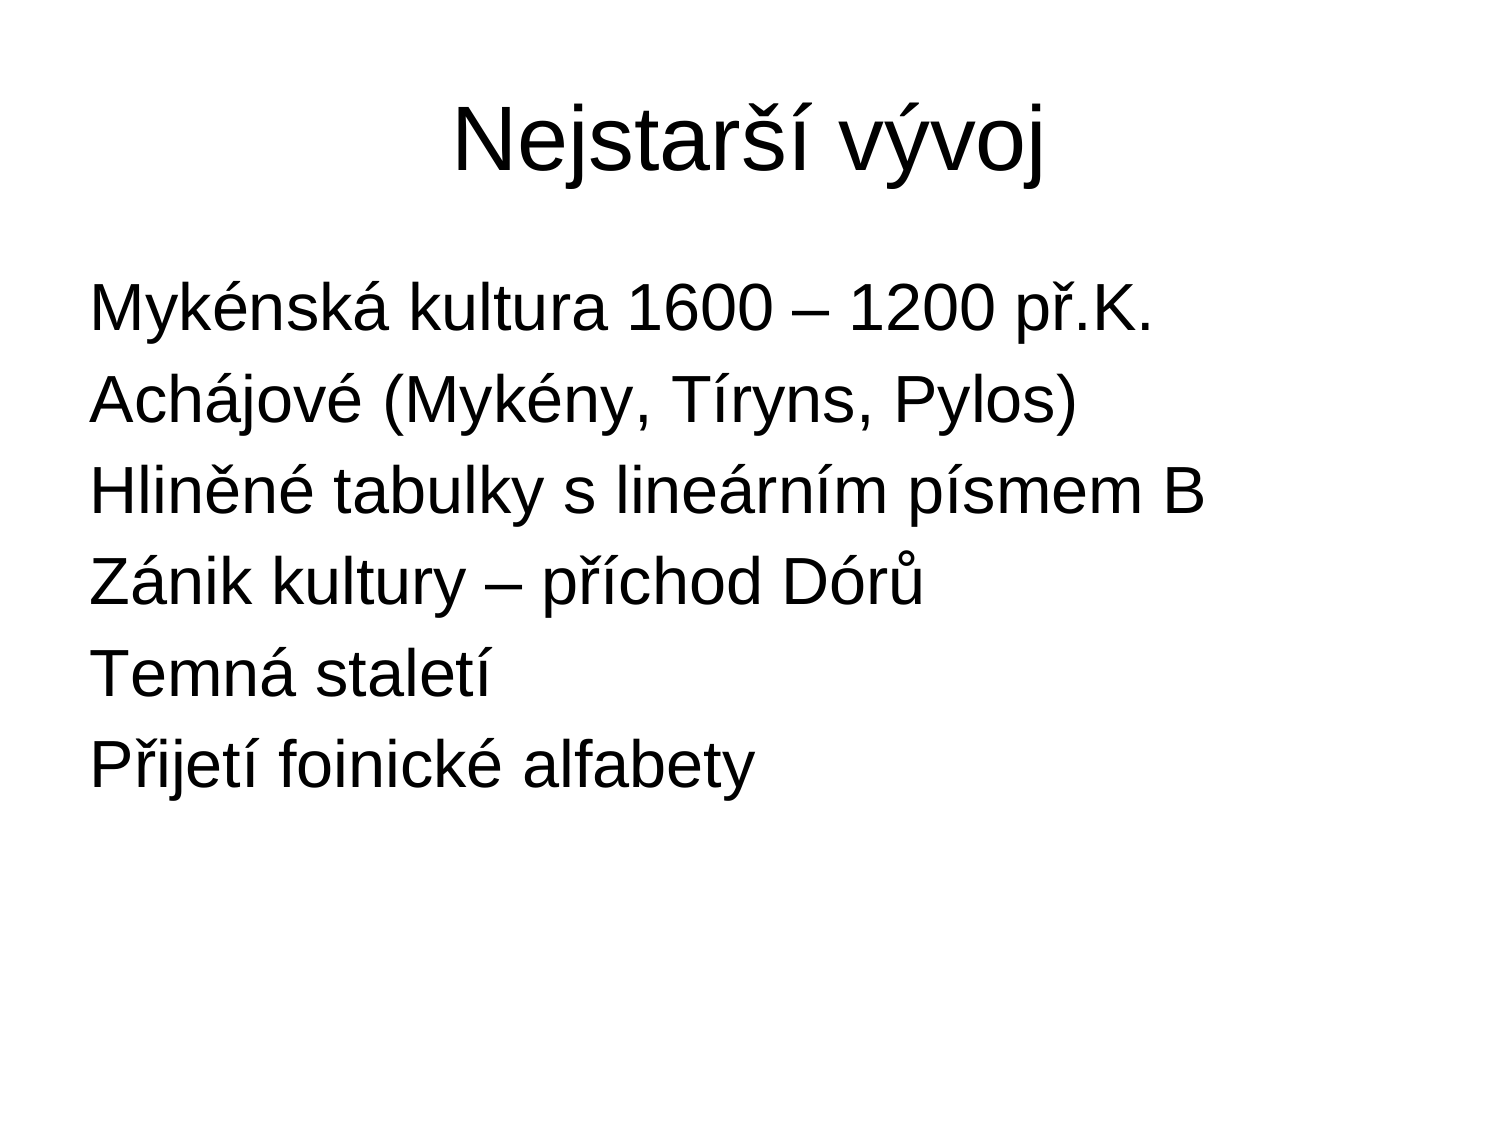

# Nejstarší vývoj
Mykénská kultura 1600 – 1200 př.K.
Achájové (Mykény, Tíryns, Pylos)
Hliněné tabulky s lineárním písmem B
Zánik kultury – příchod Dórů
Temná staletí
Přijetí foinické alfabety